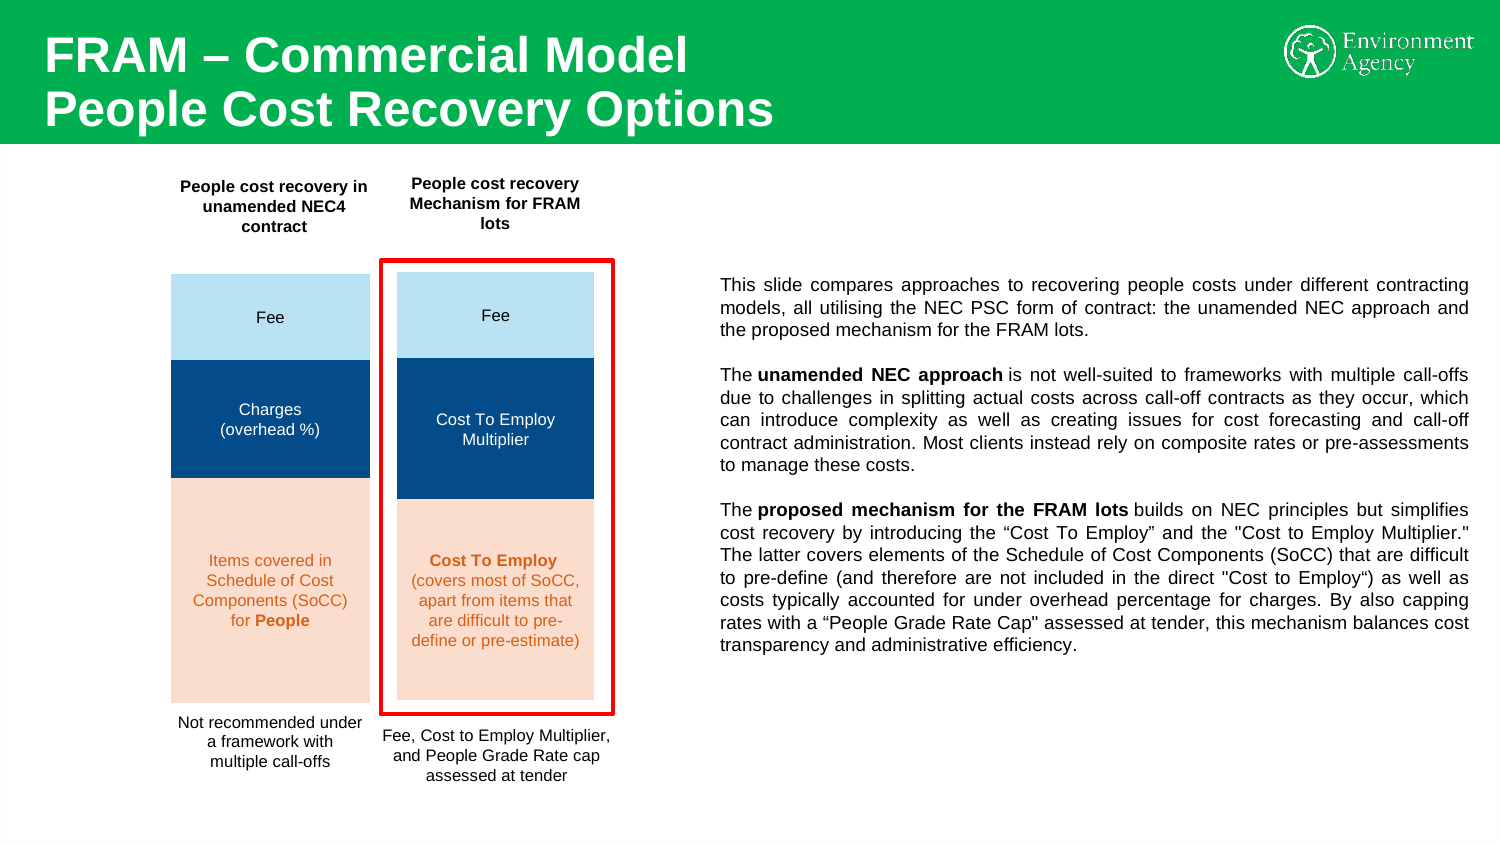

# FRAM – Commercial Model People Cost Recovery Options
People cost recovery
Mechanism for FRAM lots
People cost recovery in unamended NEC4 contract
This slide compares approaches to recovering people costs under different contracting models, all utilising the NEC PSC form of contract: the unamended NEC approach and the proposed mechanism for the FRAM lots.
The unamended NEC approach is not well-suited to frameworks with multiple call-offs due to challenges in splitting actual costs across call-off contracts as they occur, which can introduce complexity as well as creating issues for cost forecasting and call-off contract administration. Most clients instead rely on composite rates or pre-assessments to manage these costs.
The proposed mechanism for the FRAM lots builds on NEC principles but simplifies cost recovery by introducing the “Cost To Employ” and the "Cost to Employ Multiplier." The latter covers elements of the Schedule of Cost Components (SoCC) that are difficult to pre-define (and therefore are not included in the direct "Cost to Employ“) as well as costs typically accounted for under overhead percentage for charges. By also capping rates with a “People Grade Rate Cap" assessed at tender, this mechanism balances cost transparency and administrative efficiency.
Fee
Cost To Employ Multiplier
Cost To Employ
(covers most of SoCC, apart from items that are difficult to pre-define or pre-estimate)
Fee
Charges
(overhead %)
Items covered in Schedule of Cost Components (SoCC) for People
Not recommended under a framework with multiple call-offs
Fee, Cost to Employ Multiplier, and People Grade Rate cap assessed at tender